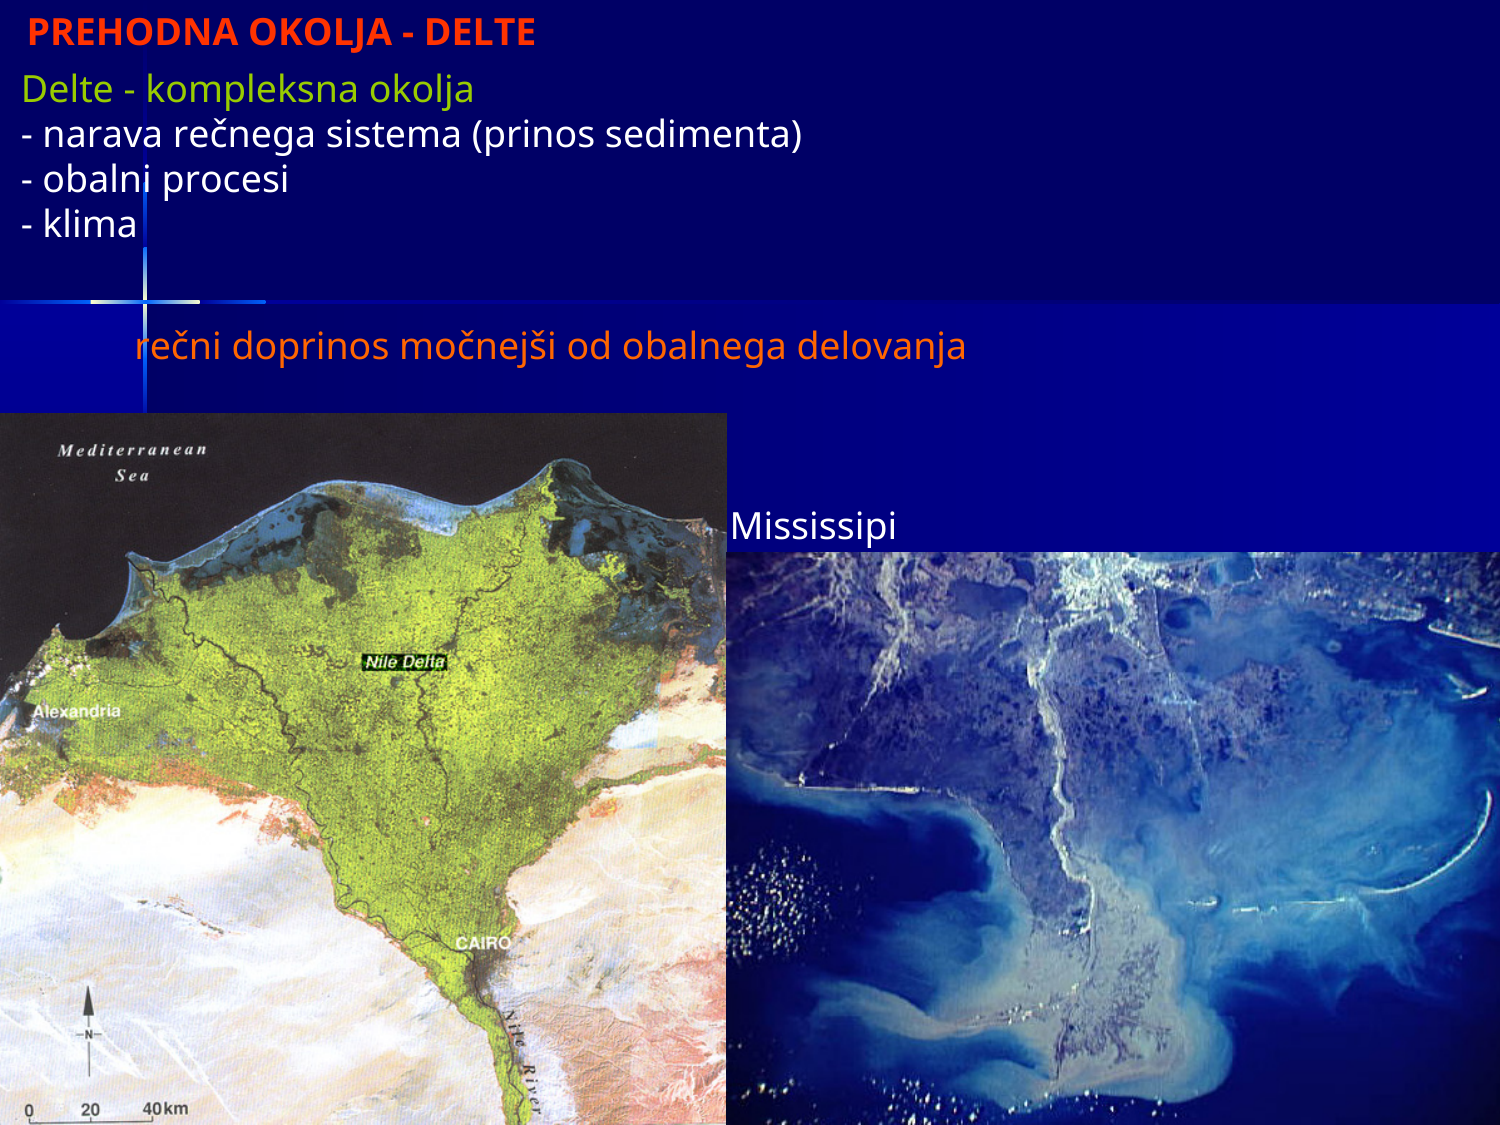

PREHODNA OKOLJA - DELTE
Delte - kompleksna okolja
- narava rečnega sistema (prinos sedimenta)
- obalni procesi
- klima
rečni doprinos močnejši od obalnega delovanja
Mississipi